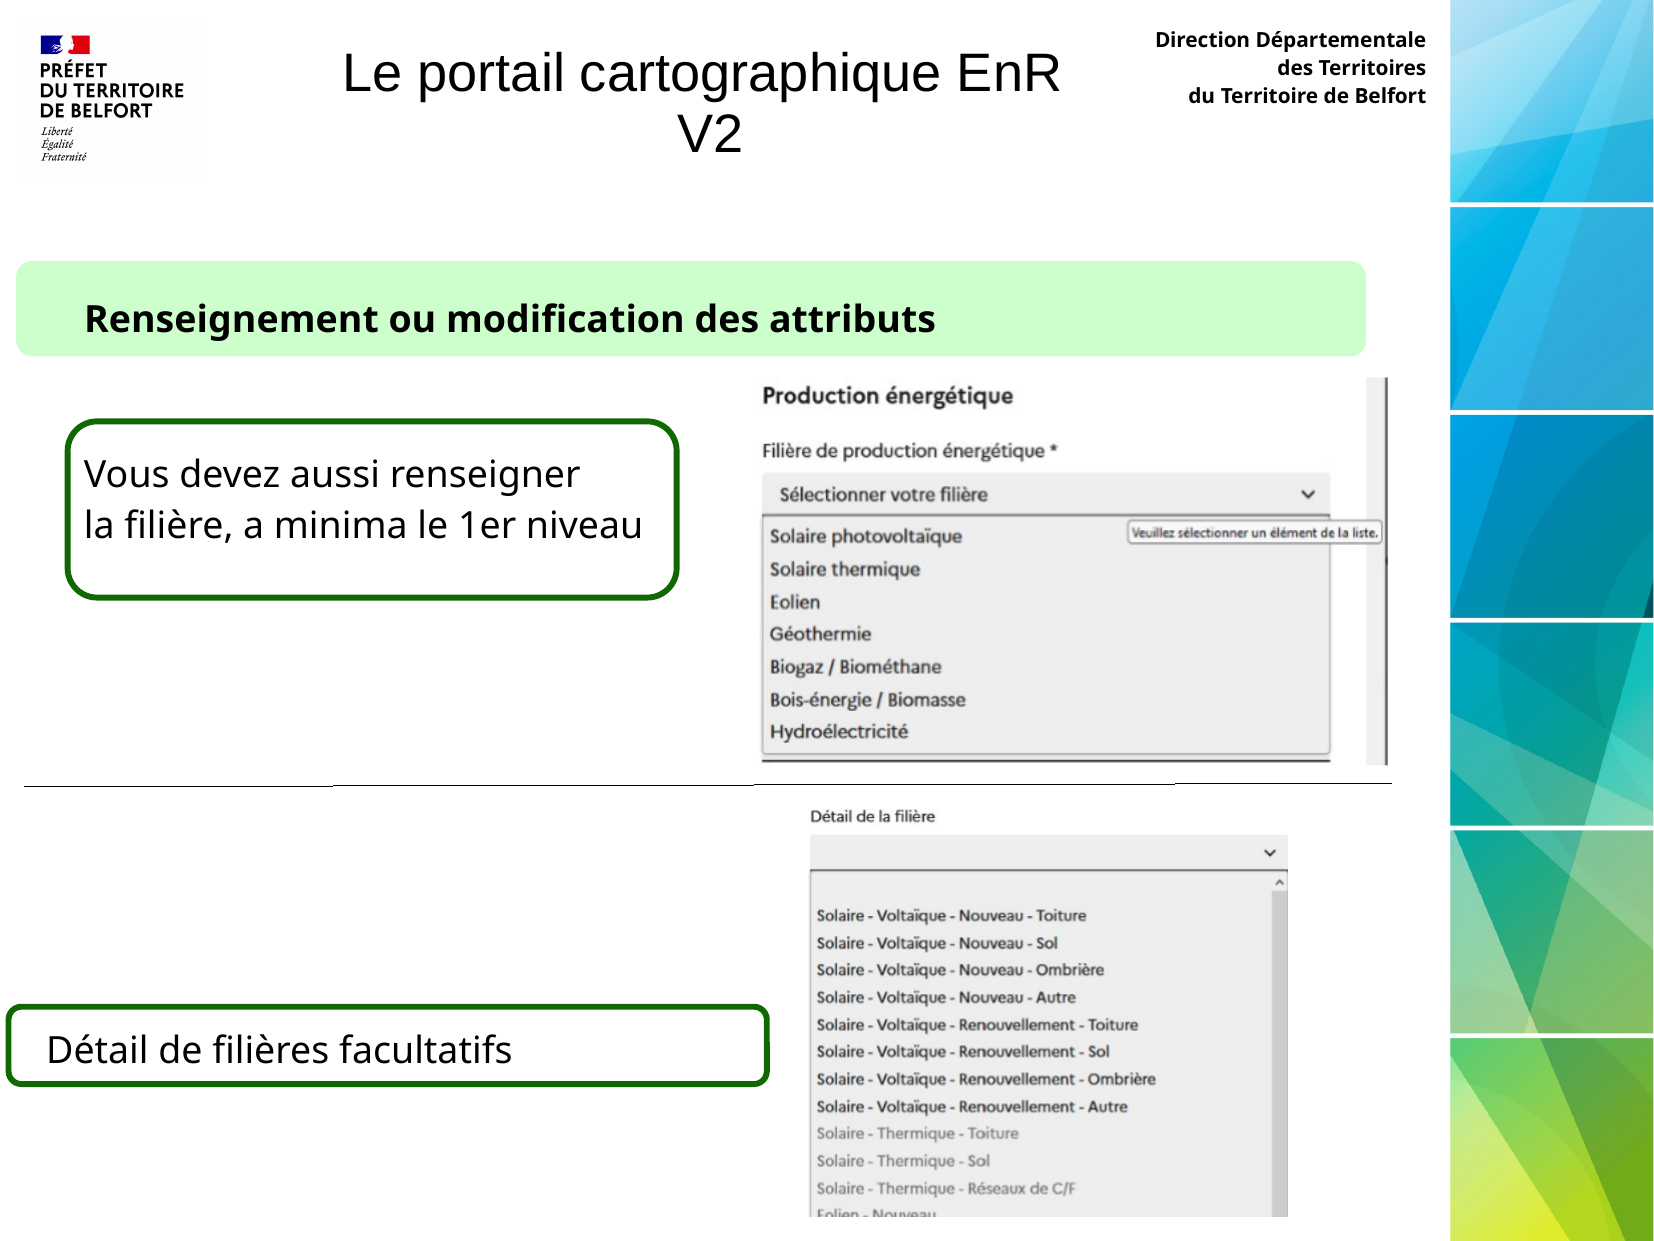

# Le portail cartographique EnR V2
 Renseignement ou modification des attributs
Vous devez aussi renseigner
la filière, a minima le 1er niveau
Détail de filières facultatifs